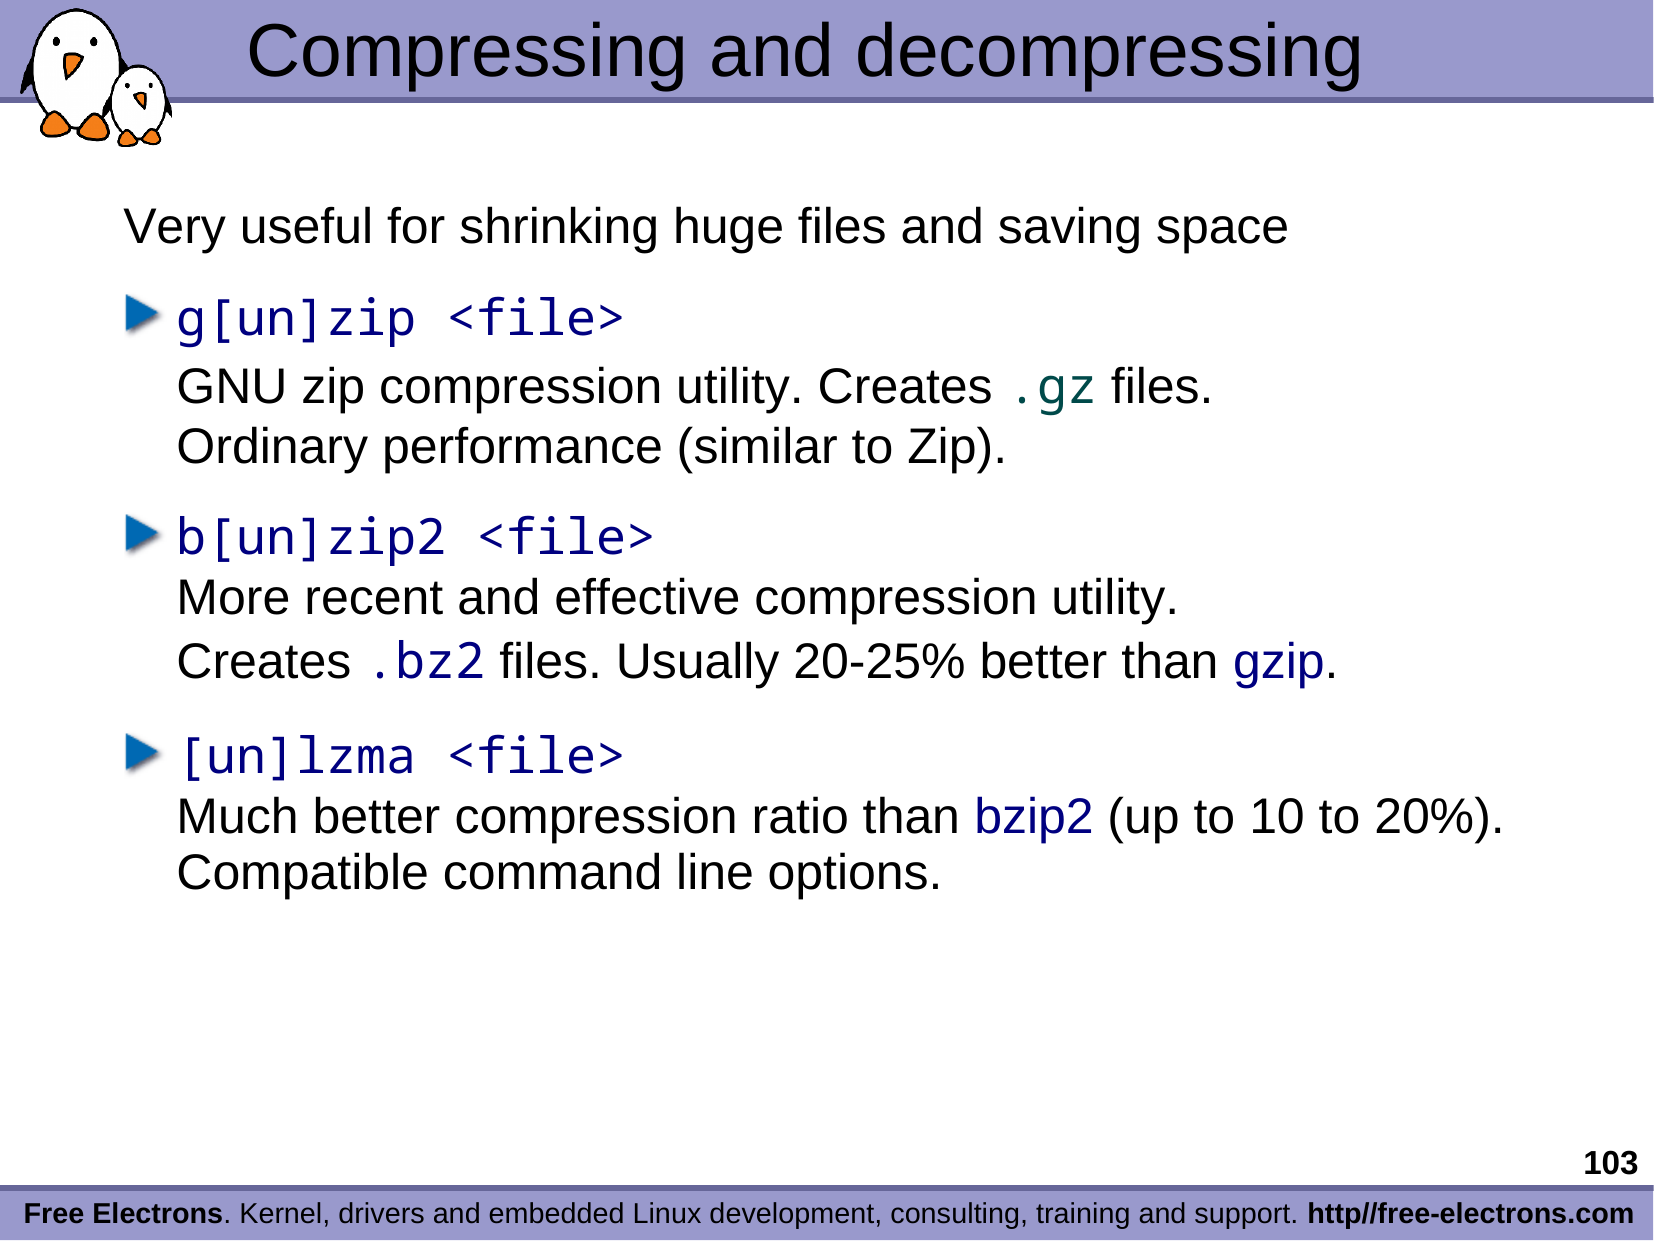

# Compressing and decompressing
Very useful for shrinking huge files and saving space
g[un]zip <file>
GNU zip compression utility. Creates .gz files.
Ordinary performance (similar to Zip).
b[un]zip2 <file>
More recent and effective compression utility.
Creates .bz2 files. Usually 20-25% better than gzip.
[un]lzma <file>
Much better compression ratio than bzip2 (up to 10 to 20%).
Compatible command line options.